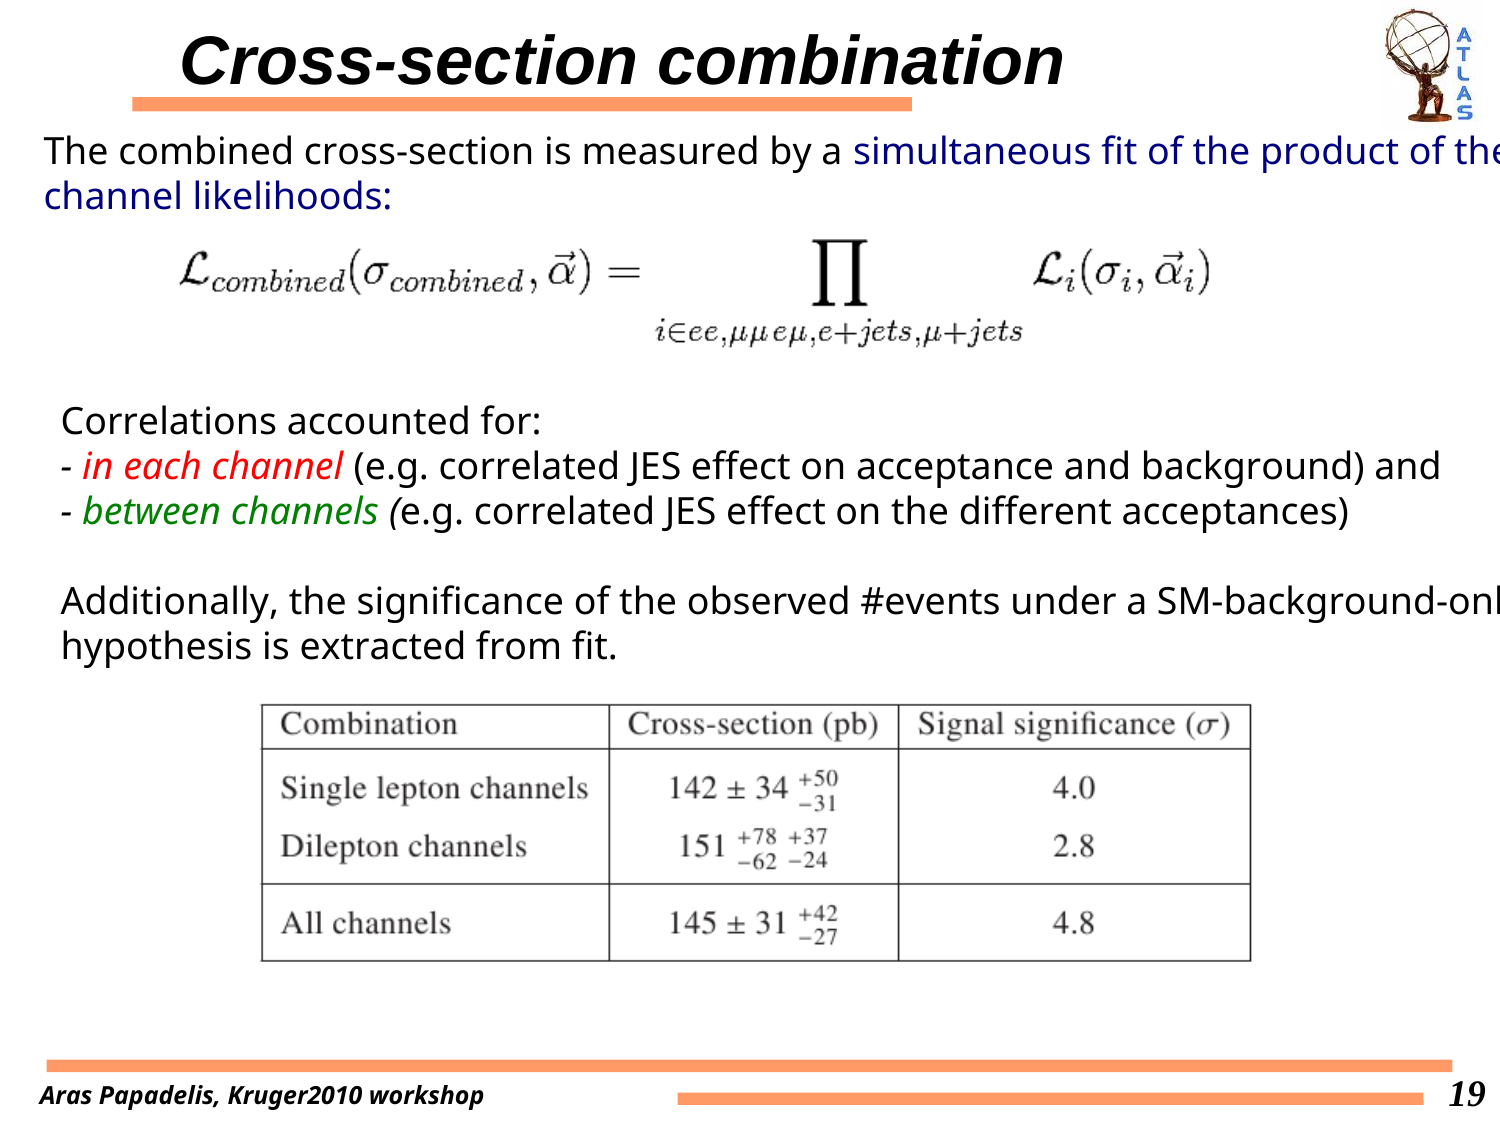

# Cross-section combination
The combined cross-section is measured by a simultaneous fit of the product of the
channel likelihoods:
Correlations accounted for:
- in each channel (e.g. correlated JES effect on acceptance and background) and
- between channels (e.g. correlated JES effect on the different acceptances)
Additionally, the significance of the observed #events under a SM-background-only
hypothesis is extracted from fit.